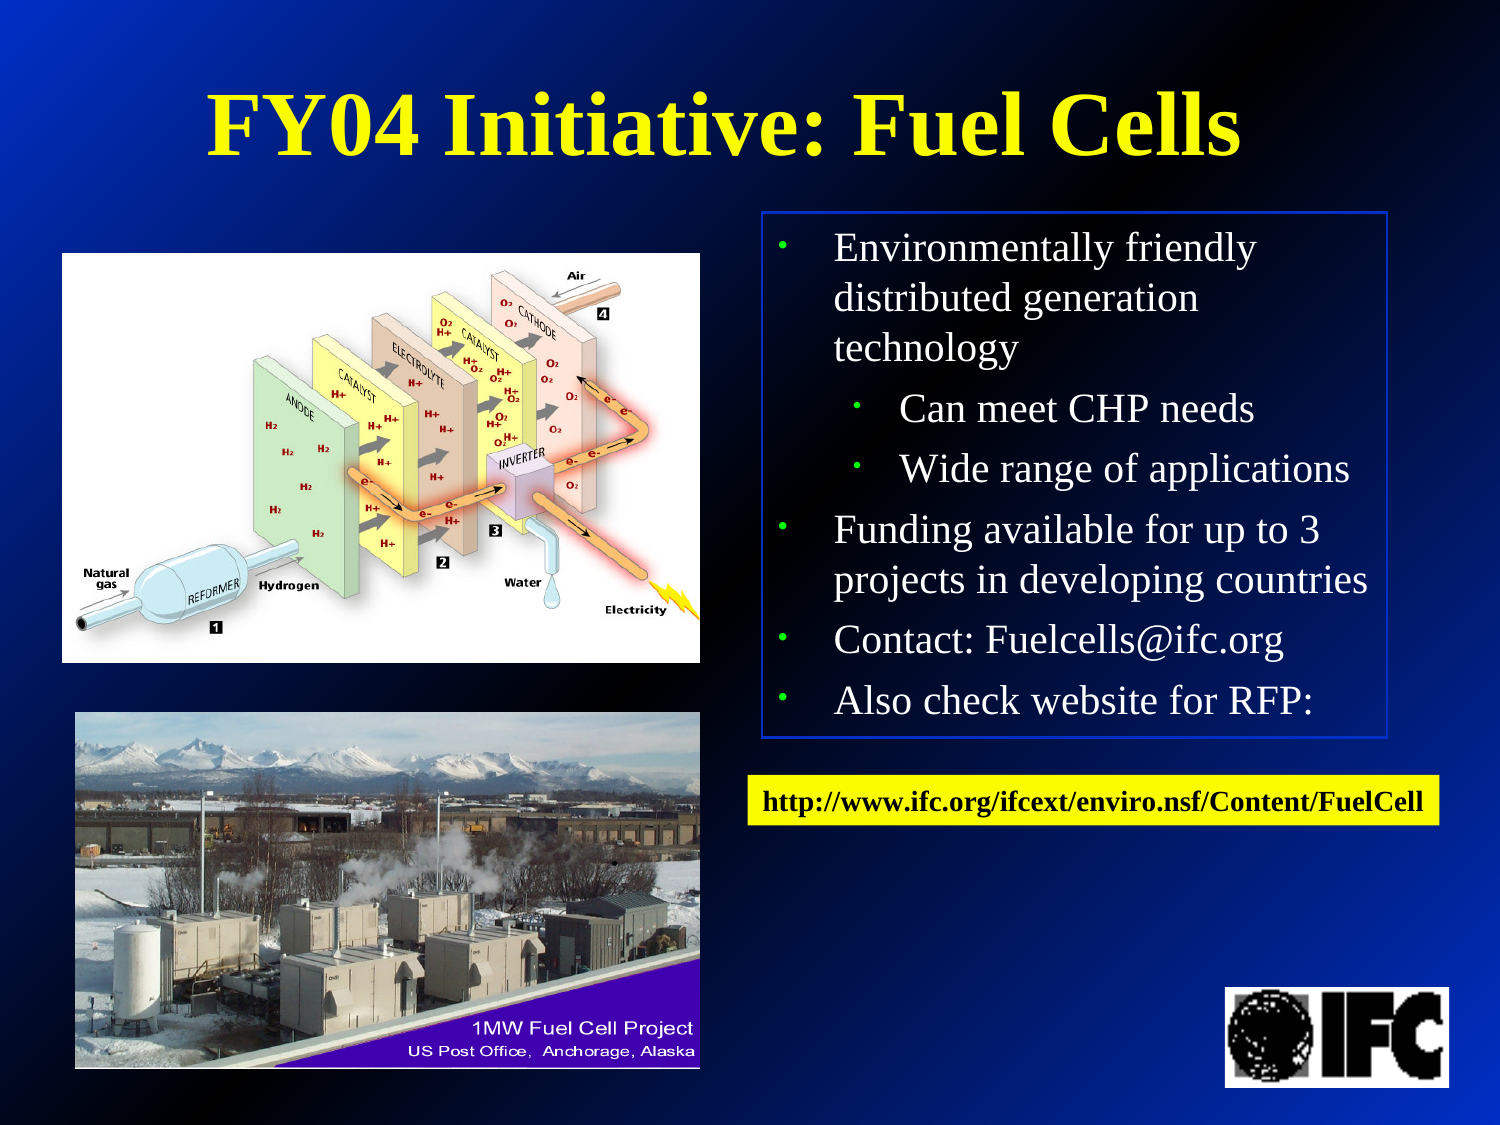

# FY04 Initiative: Fuel Cells
Environmentally friendly distributed generation technology
Can meet CHP needs
Wide range of applications
Funding available for up to 3 projects in developing countries
Contact: Fuelcells@ifc.org
Also check website for RFP:
http://www.ifc.org/ifcext/enviro.nsf/Content/FuelCell